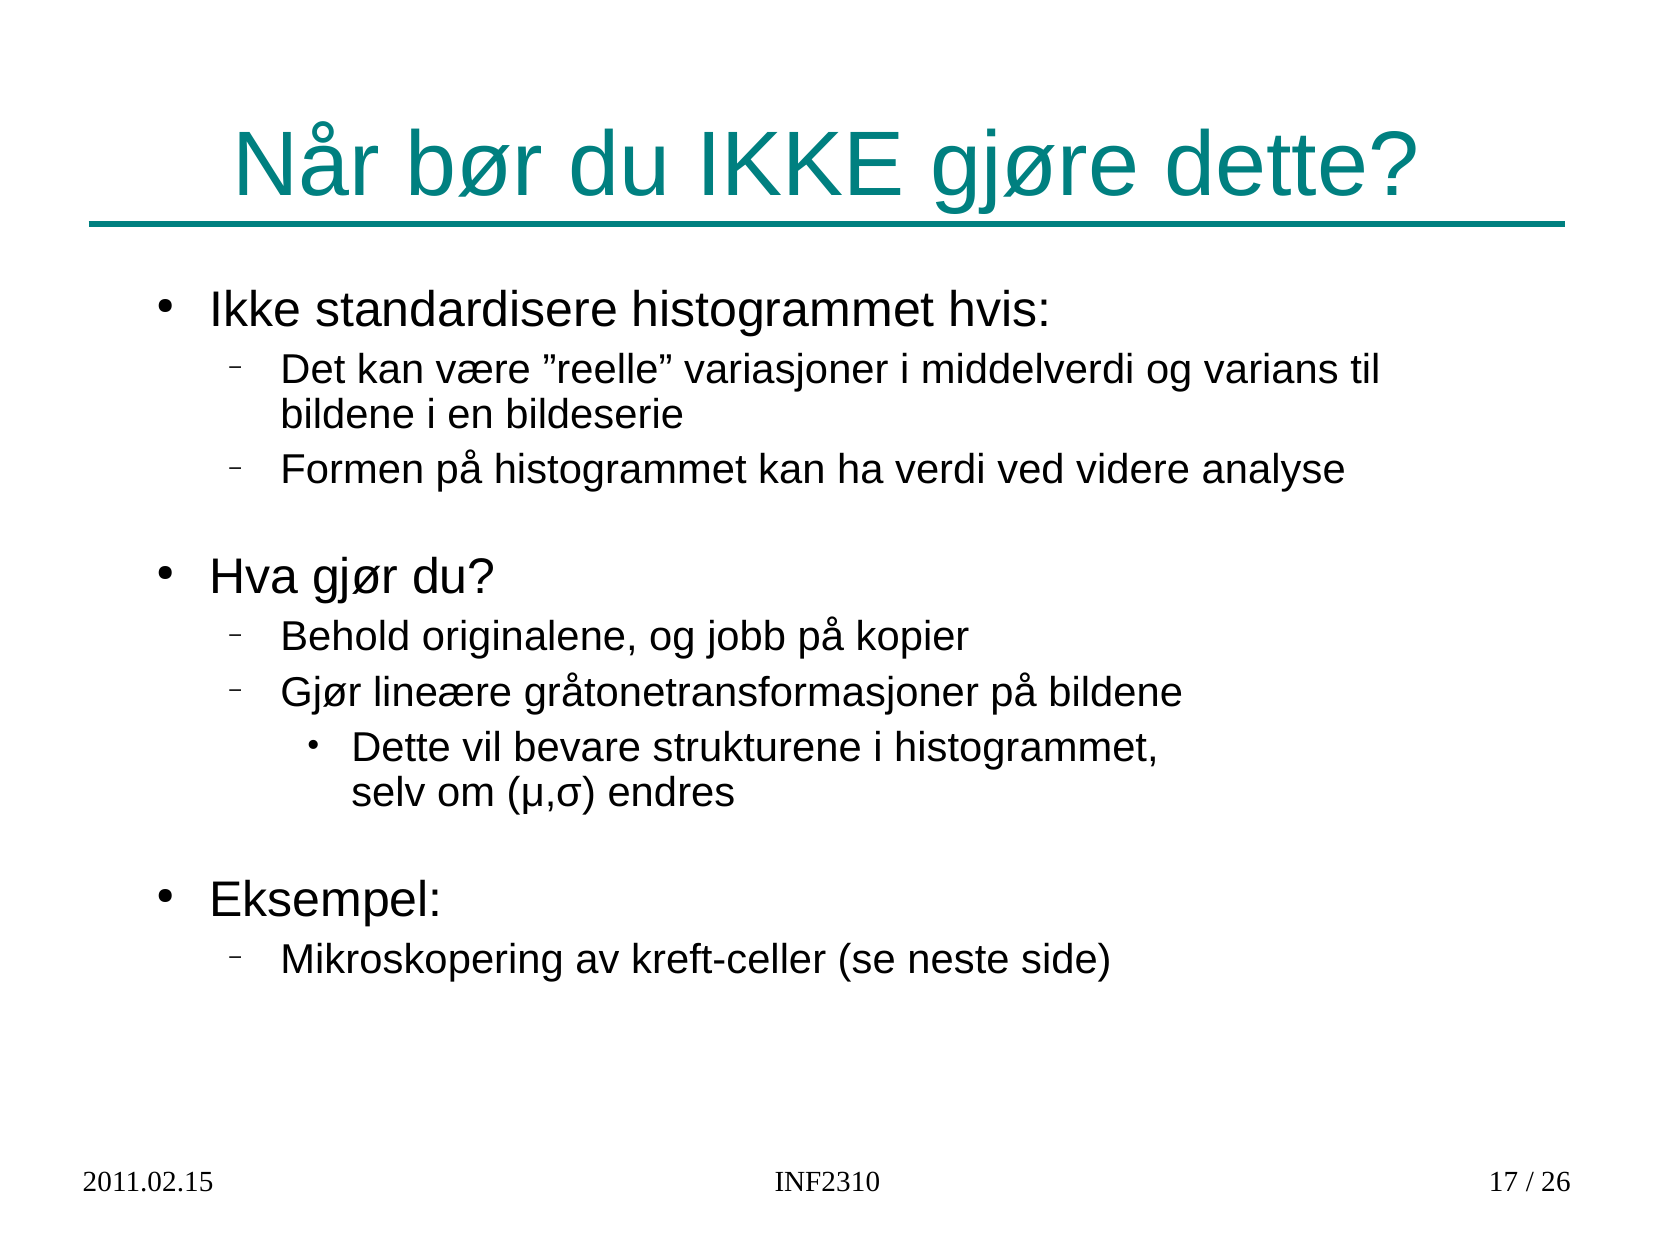

# Når bør du IKKE gjøre dette?
Ikke standardisere histogrammet hvis:
Det kan være ”reelle” variasjoner i middelverdi og varians til bildene i en bildeserie
Formen på histogrammet kan ha verdi ved videre analyse
Hva gjør du?
Behold originalene, og jobb på kopier
Gjør lineære gråtonetransformasjoner på bildene
Dette vil bevare strukturene i histogrammet,
selv om (μ,σ) endres
Eksempel:
Mikroskopering av kreft-celler (se neste side)
2011.02.15
INF2310
17